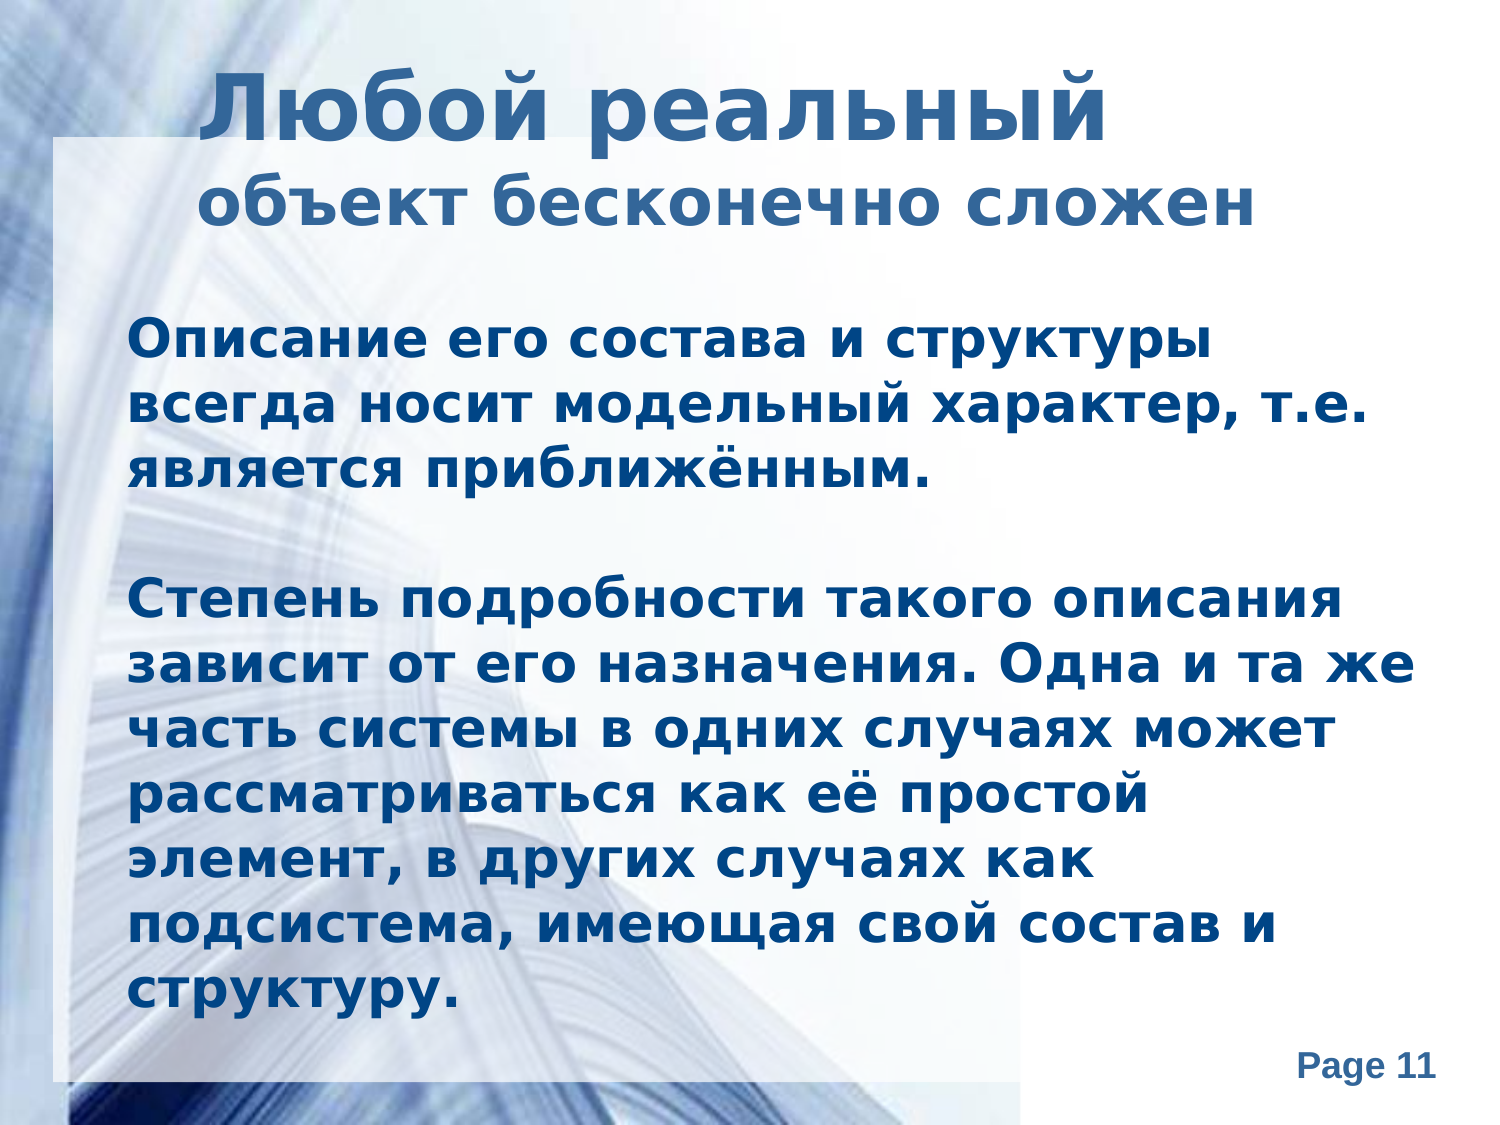

Любой реальный
объект бесконечно сложен
Описание его состава и структуры всегда носит модельный характер, т.е. является приближённым.
Степень подробности такого описания зависит от его назначения. Одна и та же часть системы в одних случаях может рассматриваться как её простой элемент, в других случаях как подсистема, имеющая свой состав и структуру.